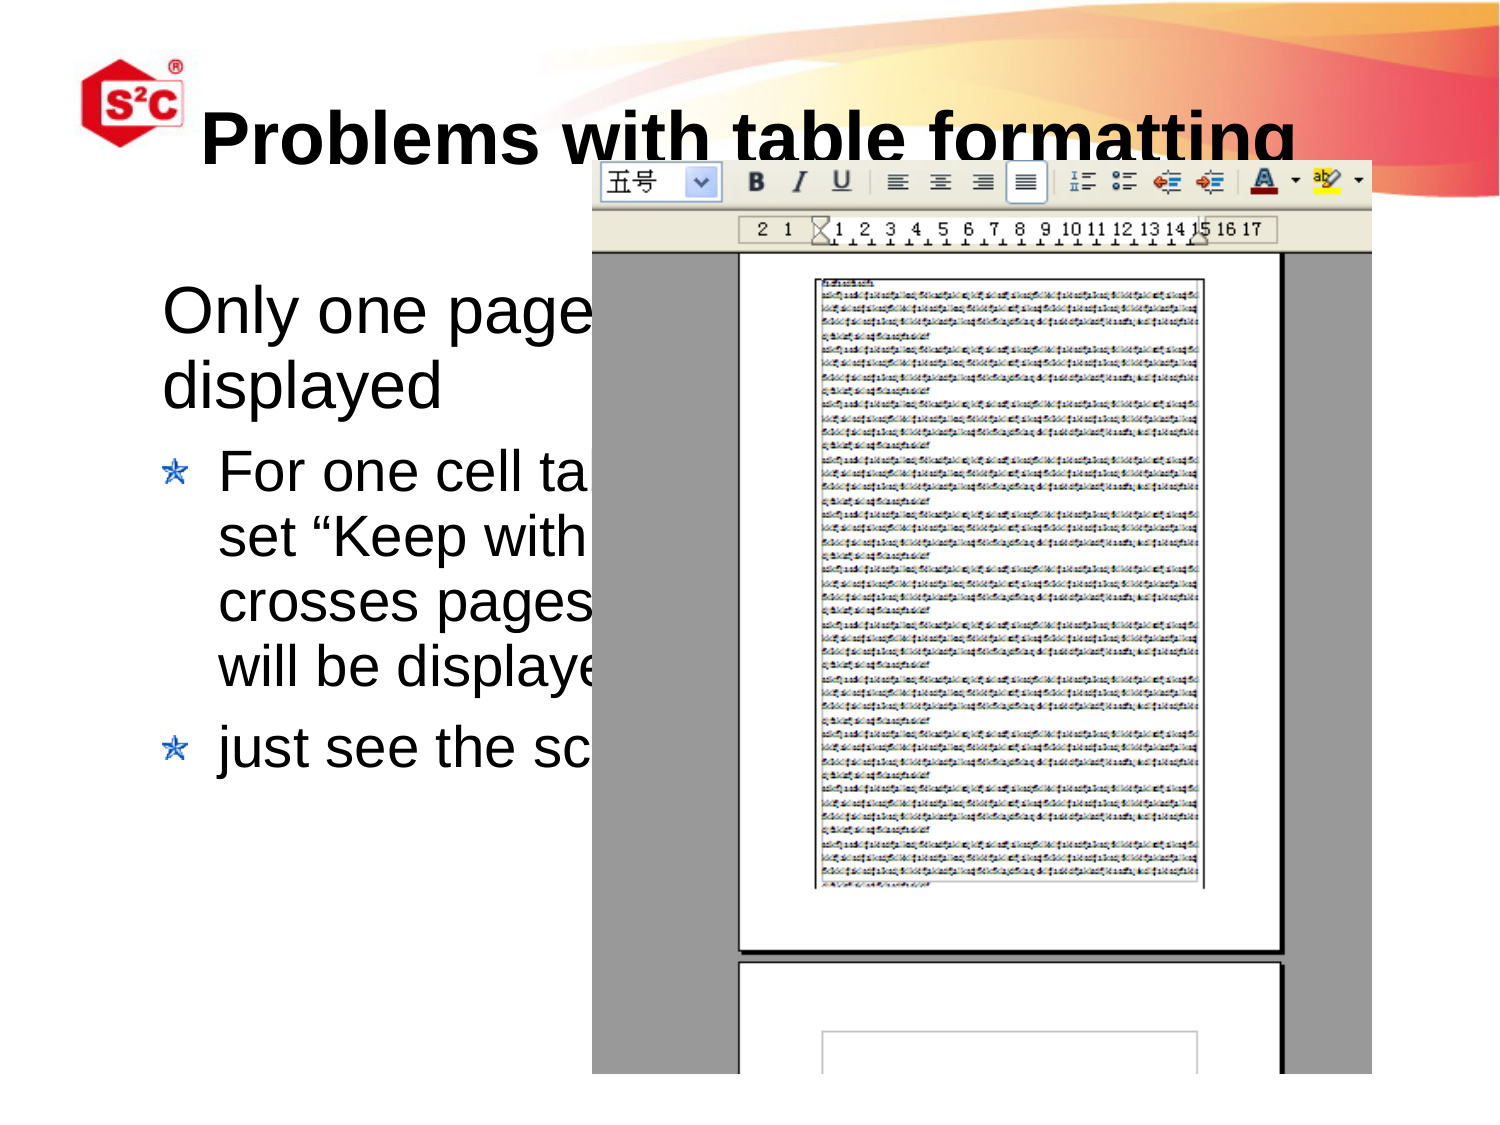

# Problems with table formatting
Only one page's contents will be displayed
For one cell table, if the first paragraph is set “Keep with next paragraph”, and it crosses pages, only one page's contents will be displayed
just see the screenprint: